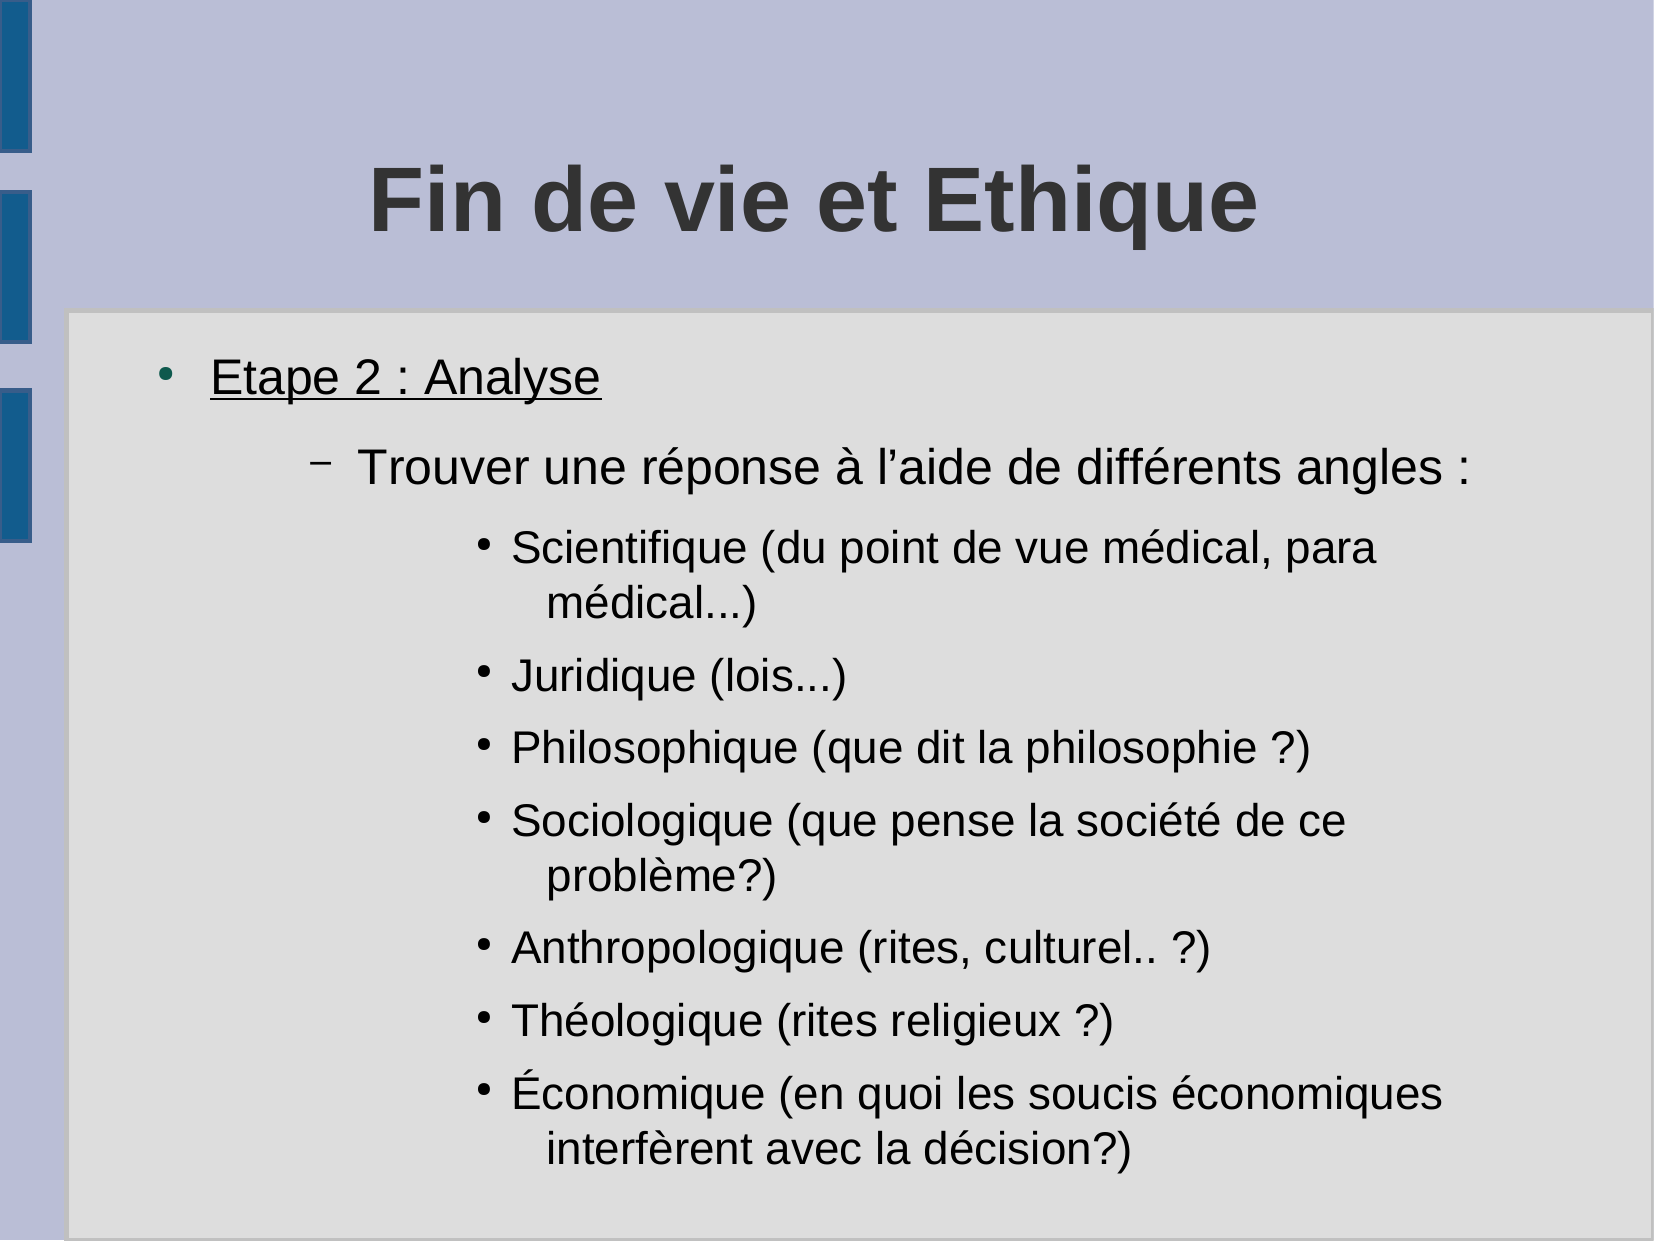

# Fin de vie et Ethique
Etape 2 : Analyse
Trouver une réponse à l’aide de différents angles :
Scientifique (du point de vue médical, para médical...)
Juridique (lois...)
Philosophique (que dit la philosophie ?)
Sociologique (que pense la société de ce problème?)
Anthropologique (rites, culturel.. ?)
Théologique (rites religieux ?)
Économique (en quoi les soucis économiques interfèrent avec la décision?)